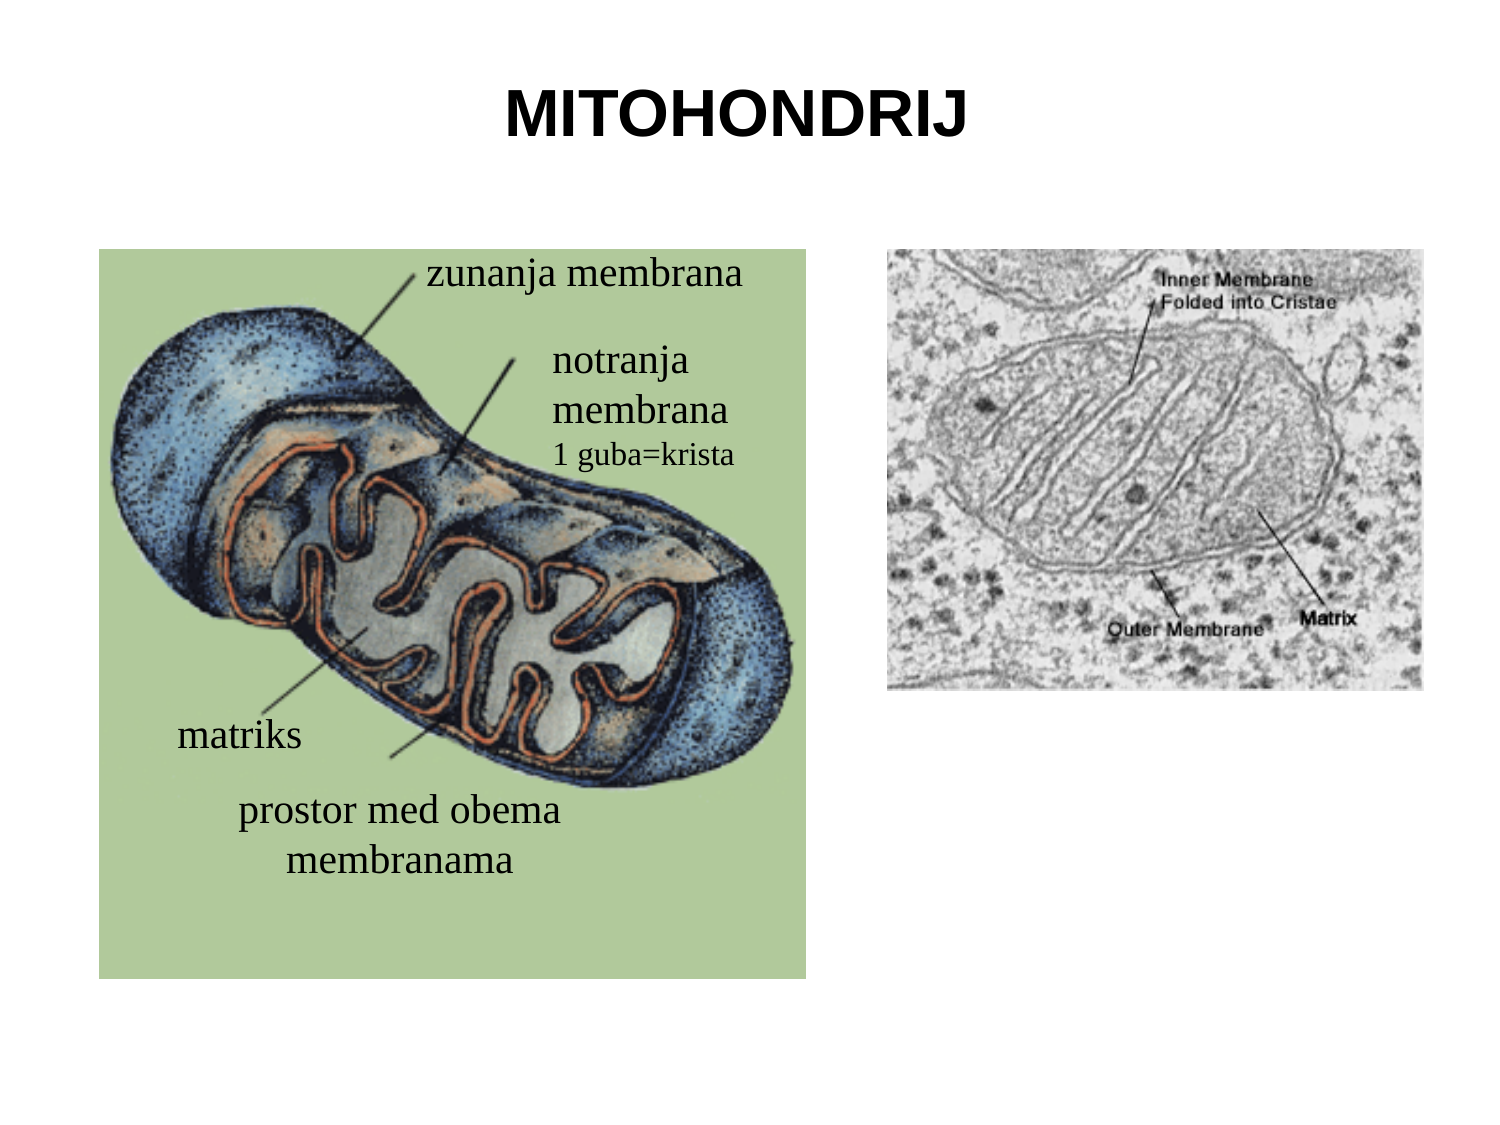

# MITOHONDRIJ
zunanja membrana
notranja membrana
1 guba=krista
matriks
prostor med obema membranama